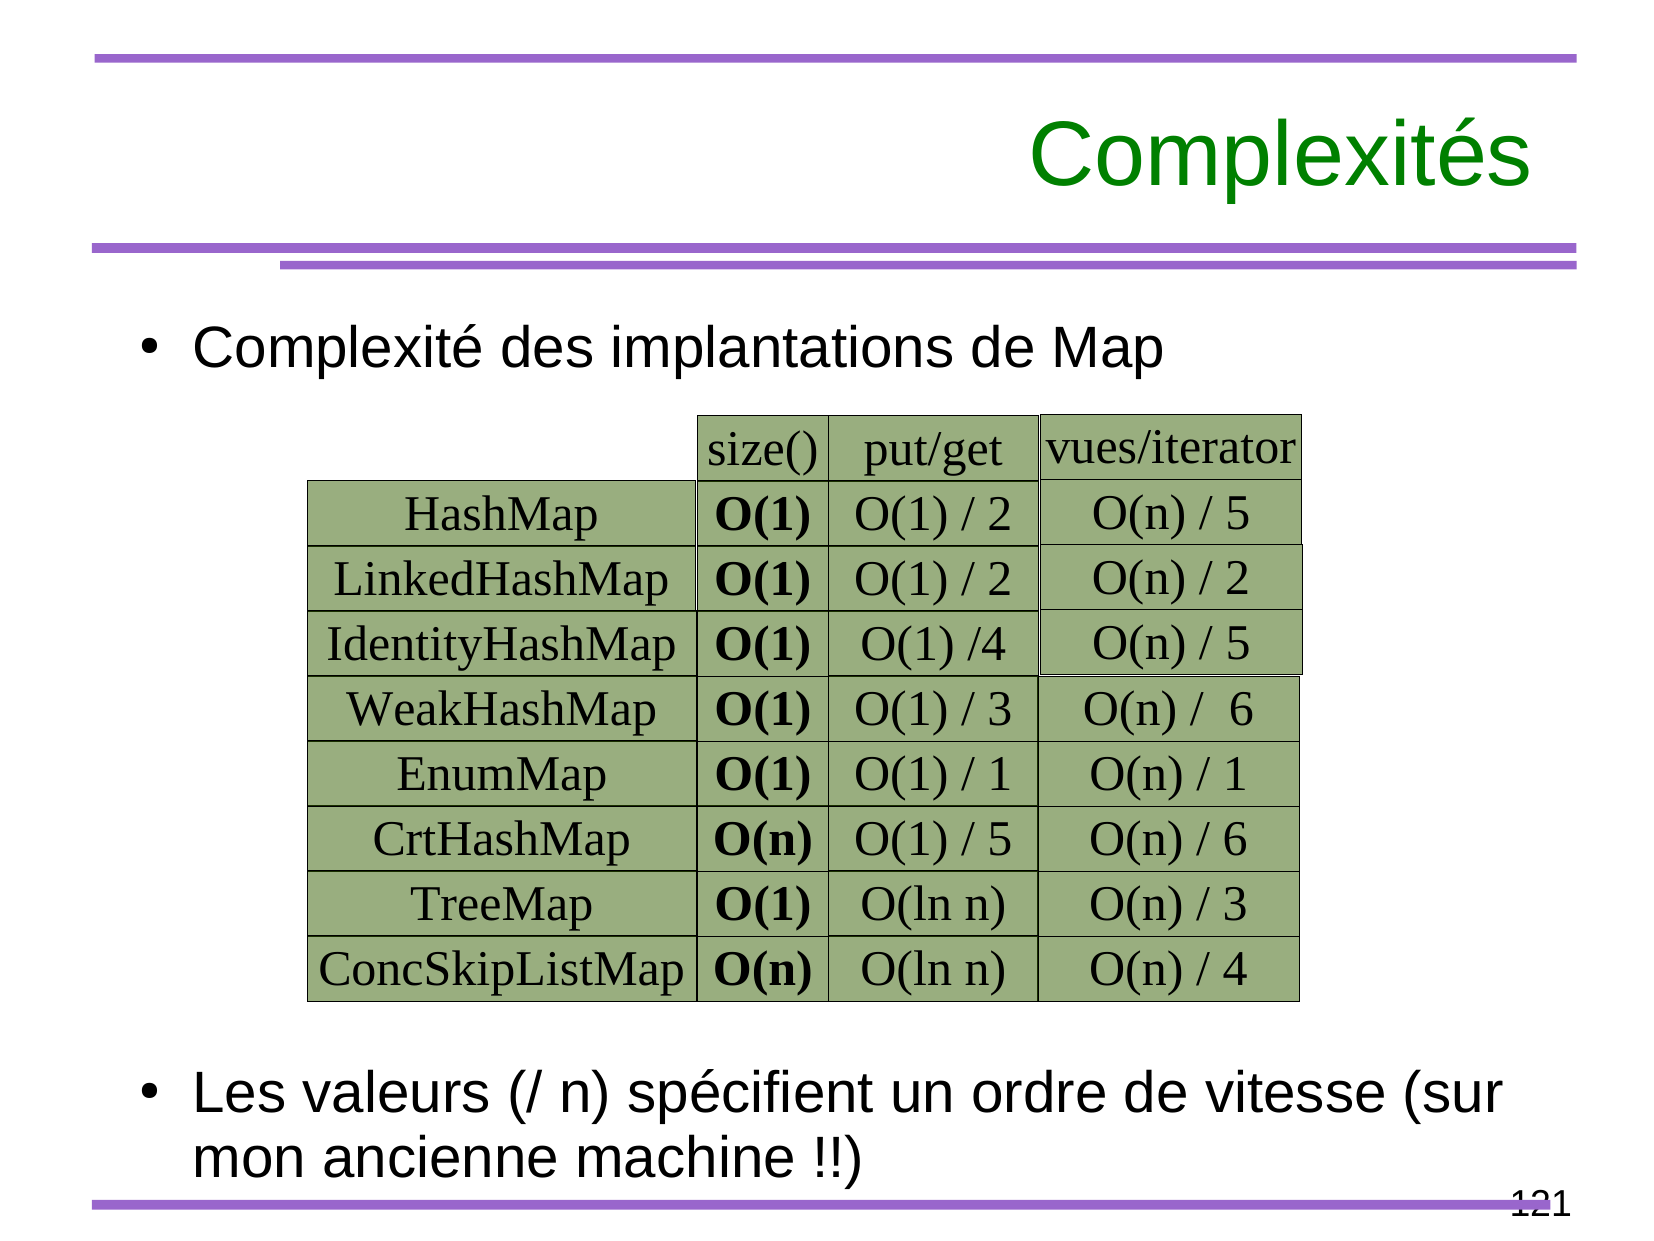

# Complexités
Complexité des implantations de Map
Les valeurs (/ n) spécifient un ordre de vitesse (sur mon ancienne machine !!)
vues/iterator
put/get
size()
O(n) / 5
HashMap
O(1) / 2
O(1)
O(n) / 2
LinkedHashMap
O(1) / 2
O(1)
O(n) / 5
IdentityHashMap
O(1) /4
O(1)
WeakHashMap
O(1) / 3
O(1)
O(n) / 6
EnumMap
O(1) / 1
O(1)
O(n) / 1
CrtHashMap
O(1) / 5
O(n)
O(n) / 6
TreeMap
O(ln n)
O(1)
O(n) / 3
ConcSkipListMap
O(ln n)
O(n)
O(n) / 4